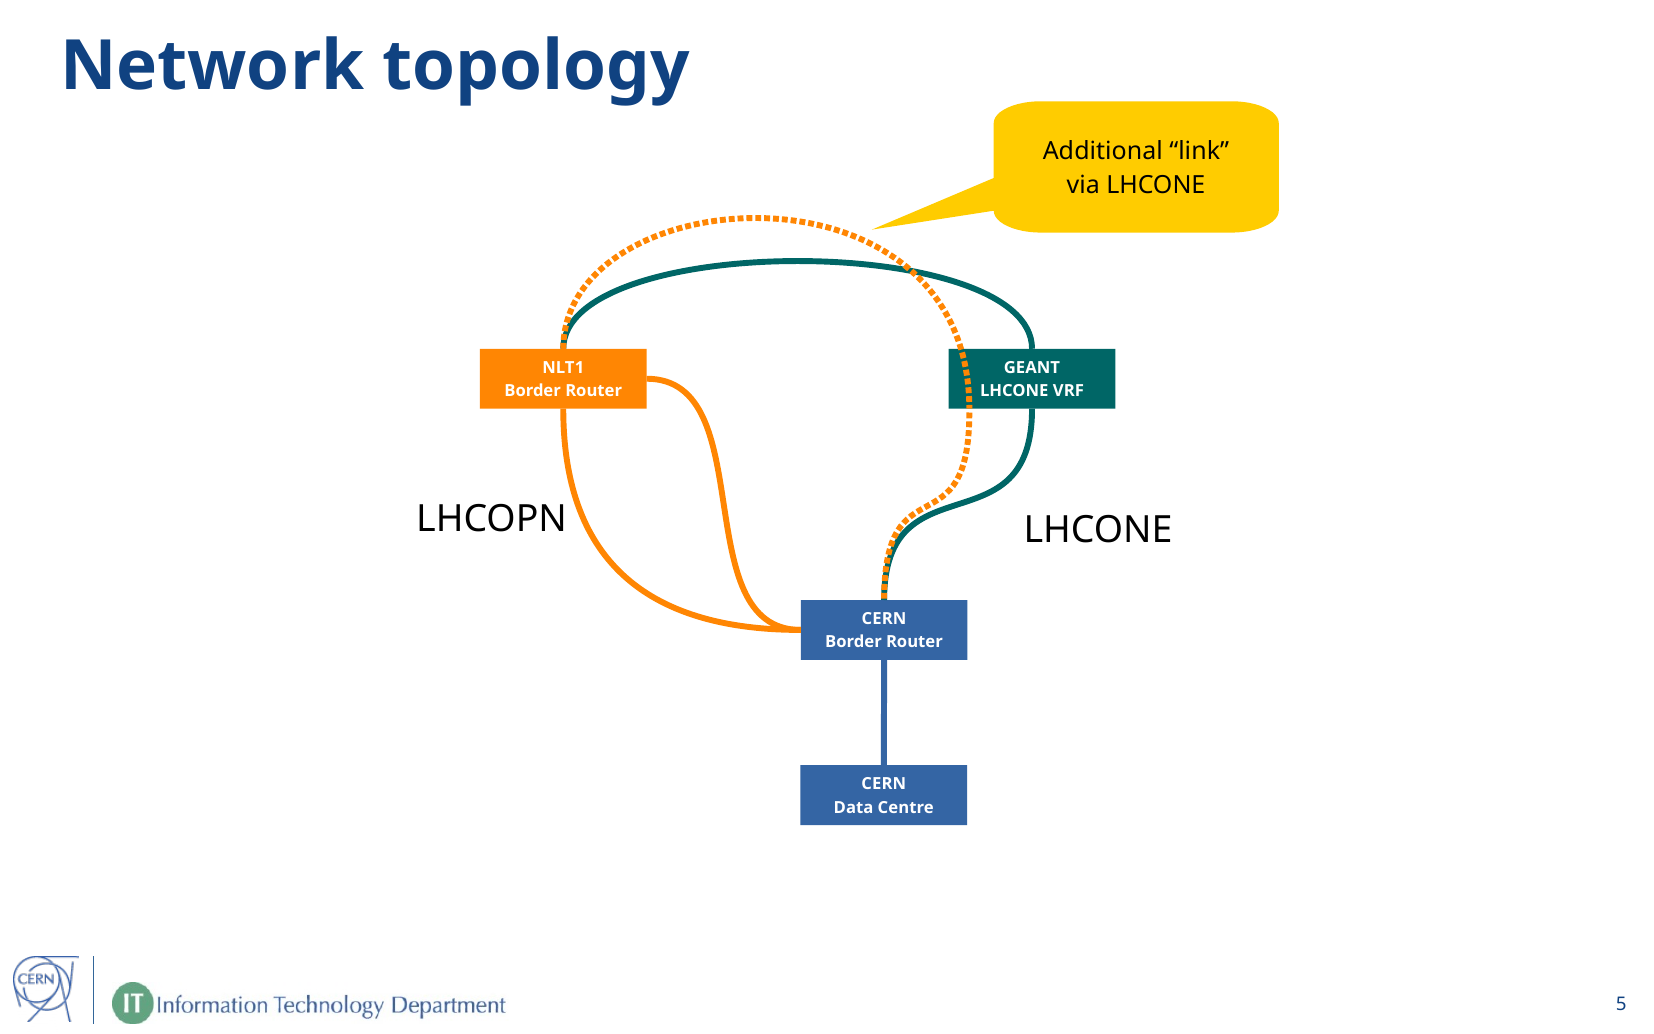

# Network topology
Additional “link”
via LHCONE
NLT1
Border Router
GEANT
LHCONE VRF
LHCOPN
LHCONE
CERN
Border Router
CERN
Data Centre